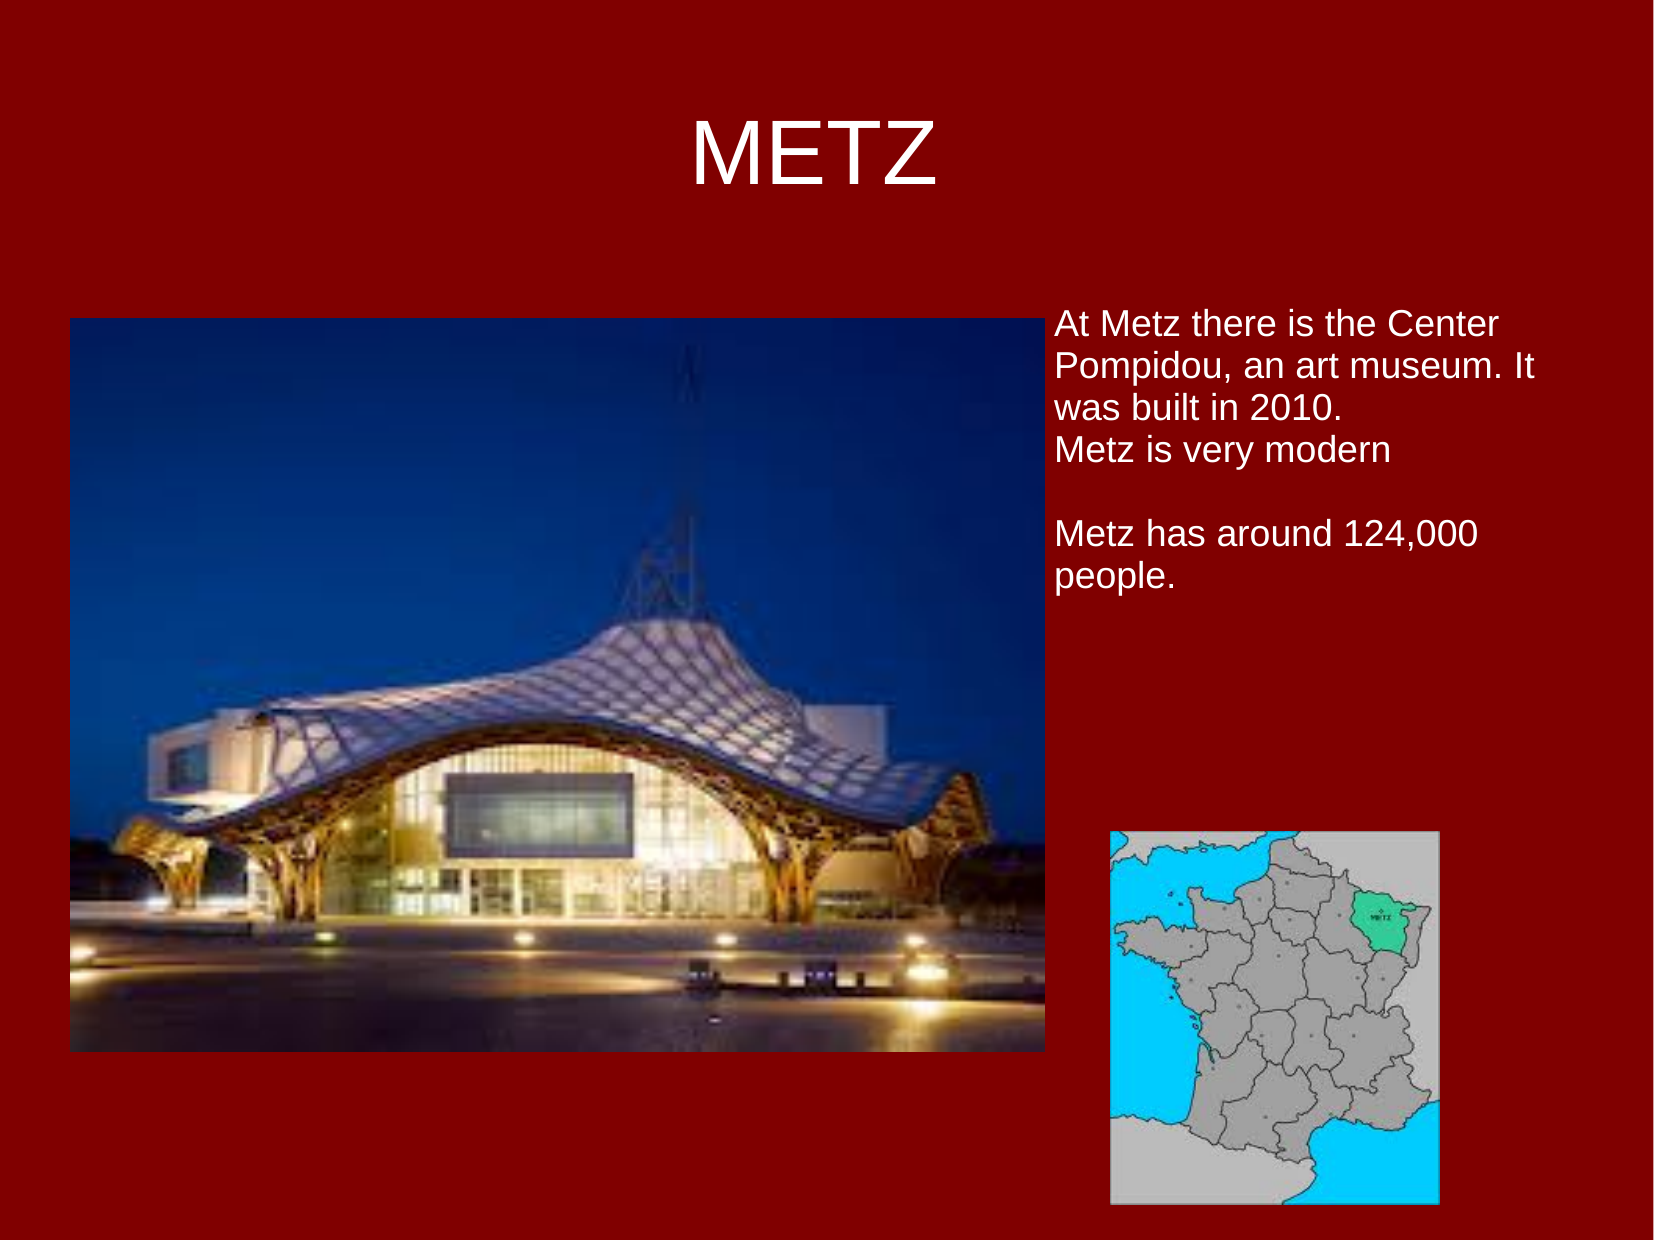

# METZ
At Metz there is the Center Pompidou, an art museum. It was built in 2010.
Metz is very modern
Metz has around 124,000 people.